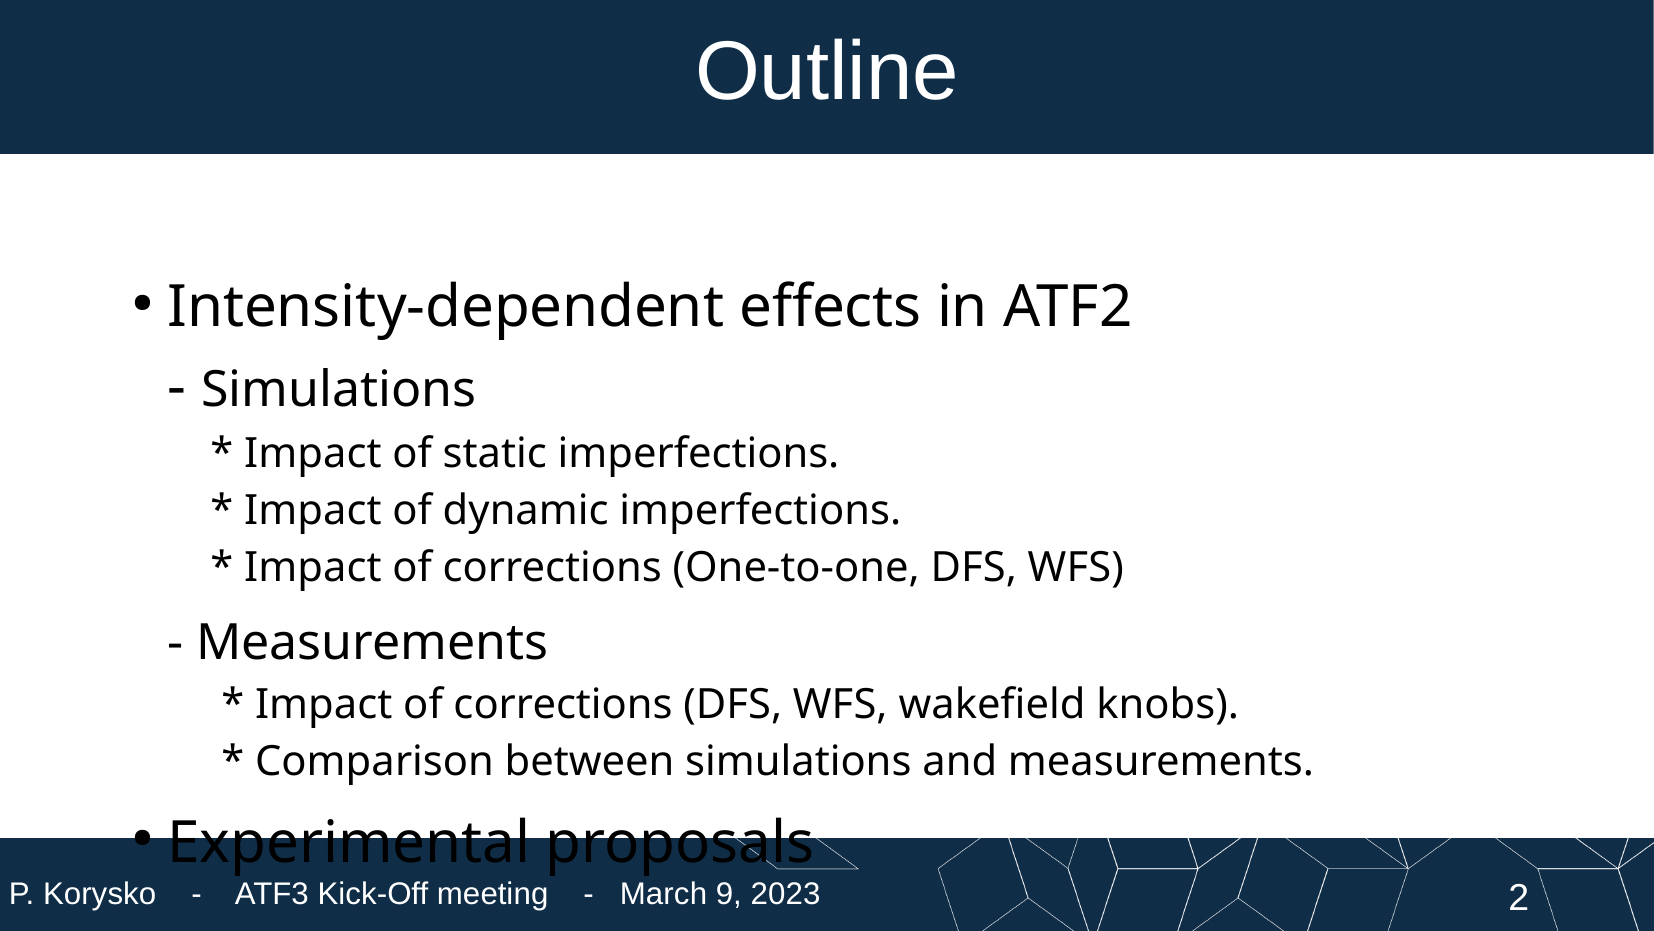

Outline
Intensity-dependent effects in ATF2
- Simulations
 * Impact of static imperfections.
 * Impact of dynamic imperfections.
 * Impact of corrections (One-to-one, DFS, WFS)
- Measurements
 * Impact of corrections (DFS, WFS, wakefield knobs).
 * Comparison between simulations and measurements.
Experimental proposals
P. Korysko - ATF3 Kick-Off meeting - March 9, 2023